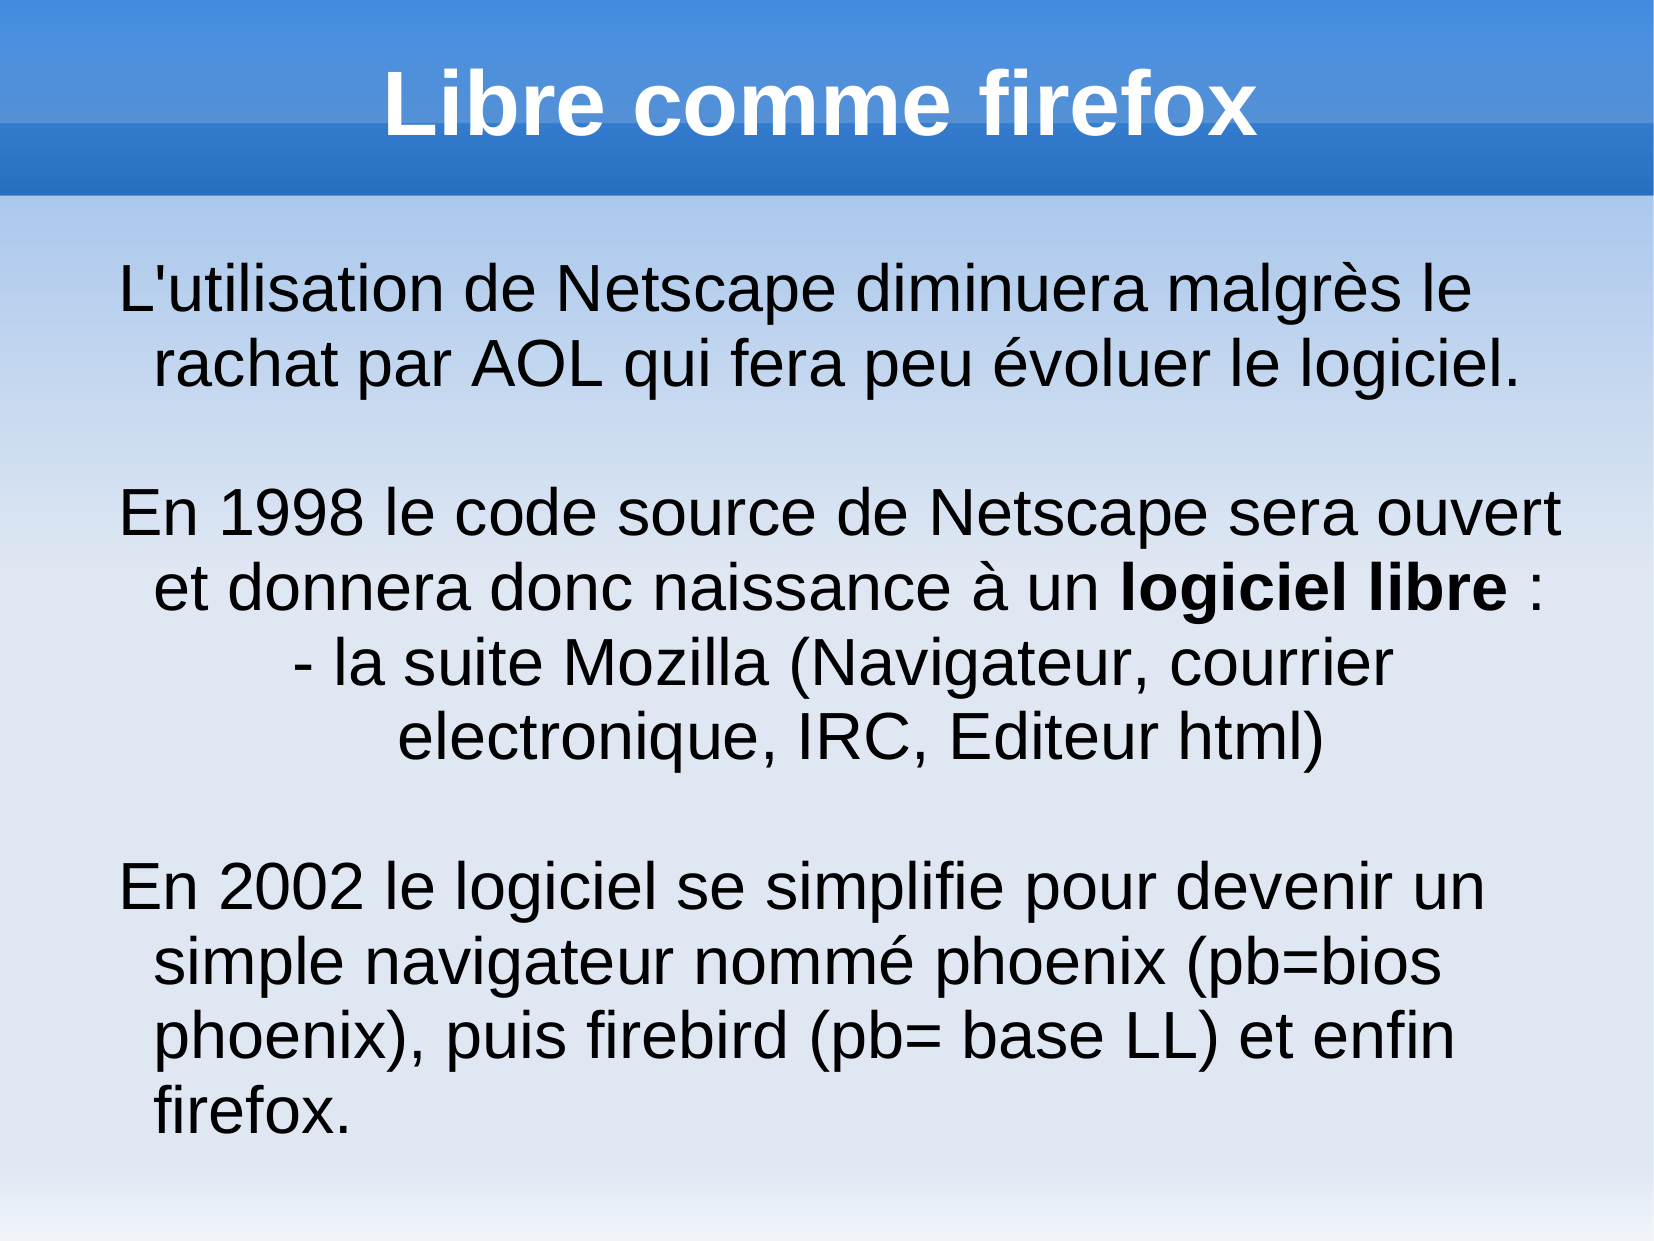

# Libre comme firefox
L'utilisation de Netscape diminuera malgrès le rachat par AOL qui fera peu évoluer le logiciel.
En 1998 le code source de Netscape sera ouvert et donnera donc naissance à un logiciel libre :
- la suite Mozilla (Navigateur, courrier electronique, IRC, Editeur html)
En 2002 le logiciel se simplifie pour devenir un simple navigateur nommé phoenix (pb=bios phoenix), puis firebird (pb= base LL) et enfin firefox.